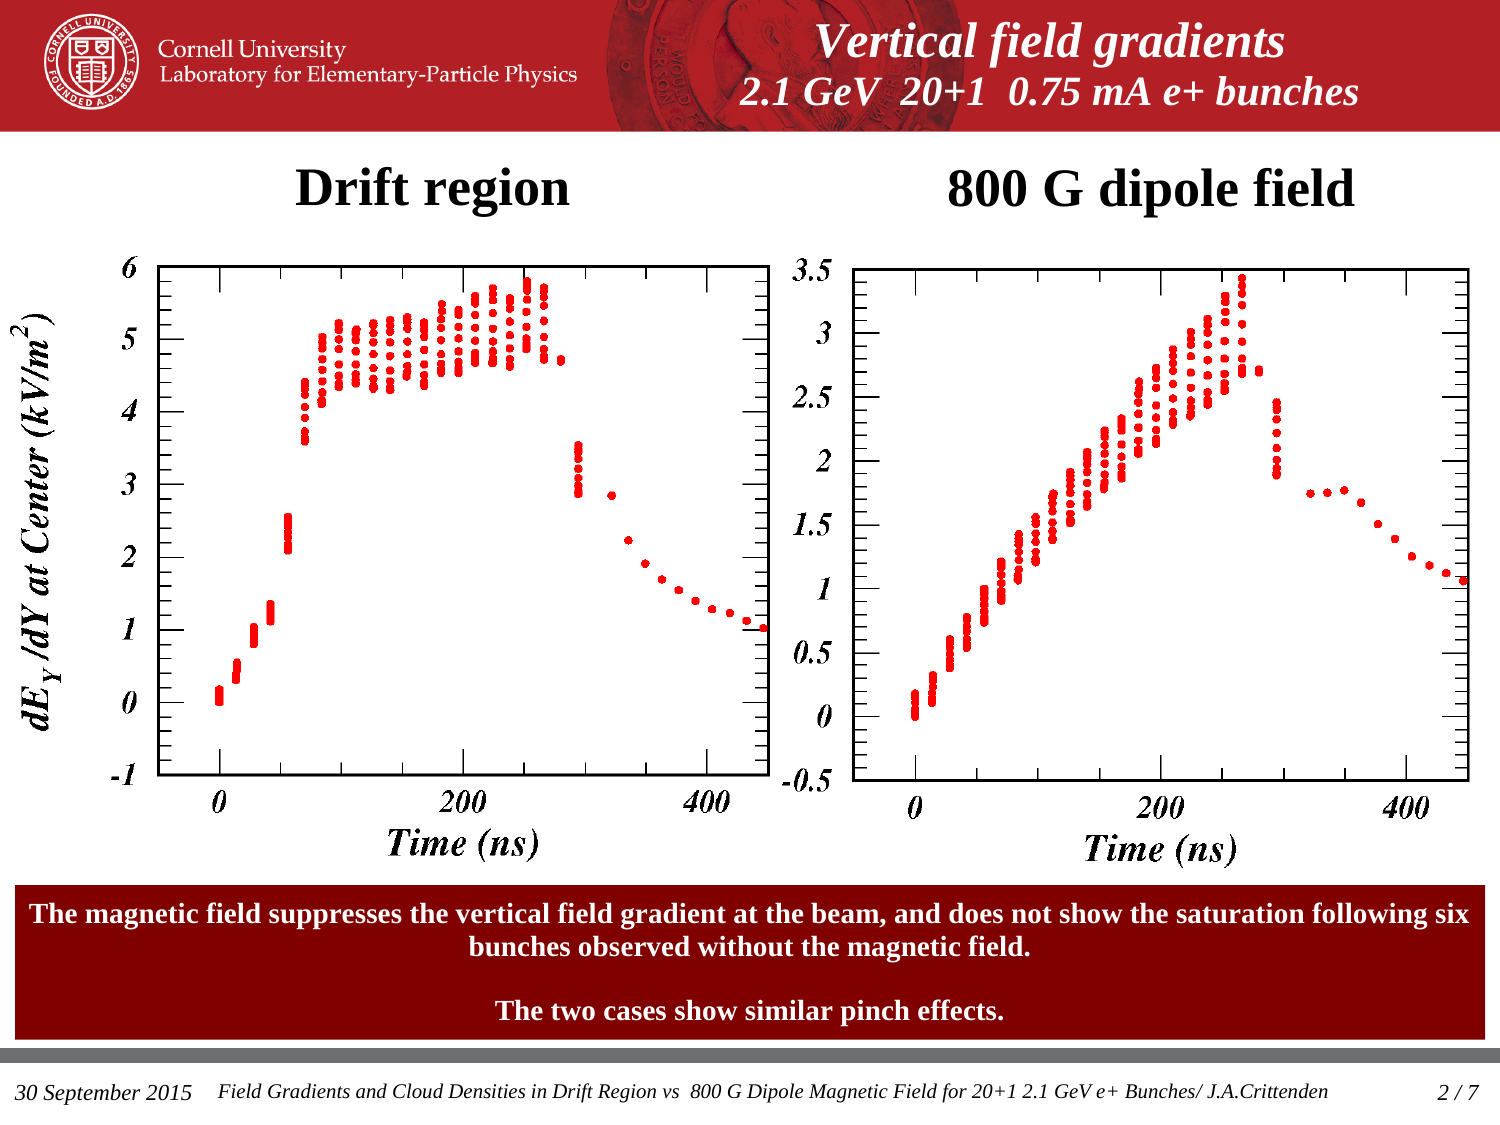

# Vertical field gradients 2.1 GeV 20+1 0.75 mA e+ bunches
Drift region
800 G dipole field
The magnetic field suppresses the vertical field gradient at the beam, and does not show the saturation following six bunches observed without the magnetic field.
The two cases show similar pinch effects.